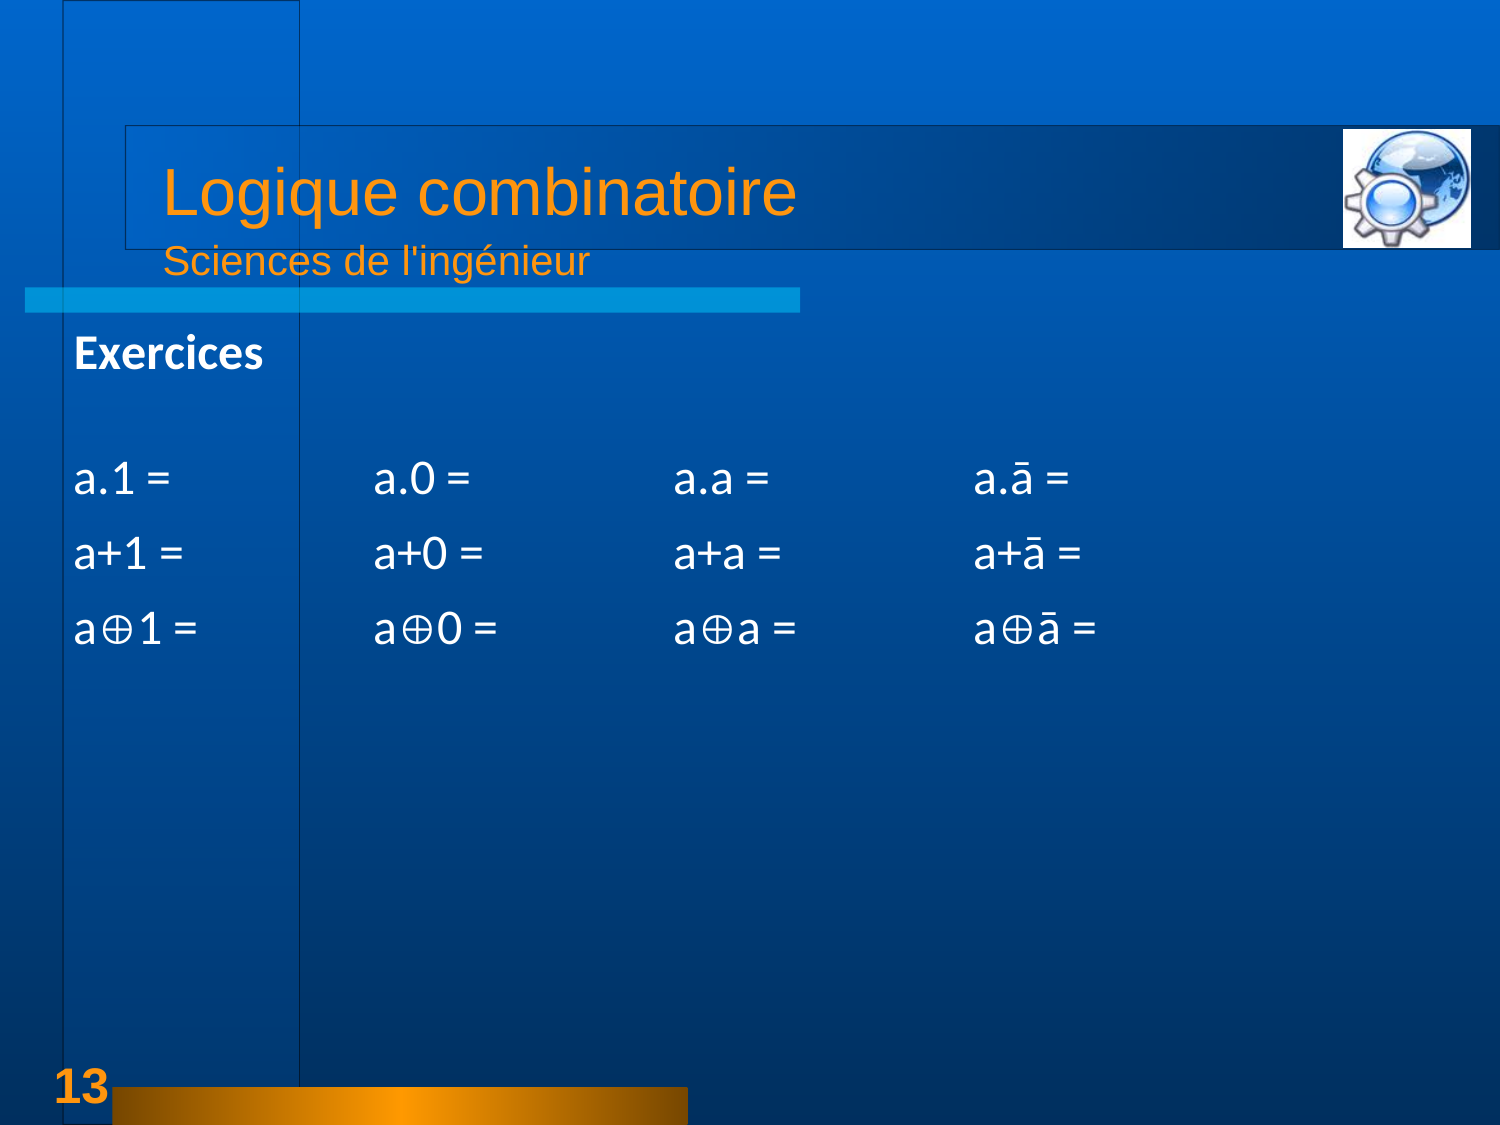

Exercices
a.1 =		a.0 =		a.a =		a.ā =
a+1 =		a+0 =		a+a =		a+ā =
aÅ1 =		aÅ0 =		aÅa =		aÅā =